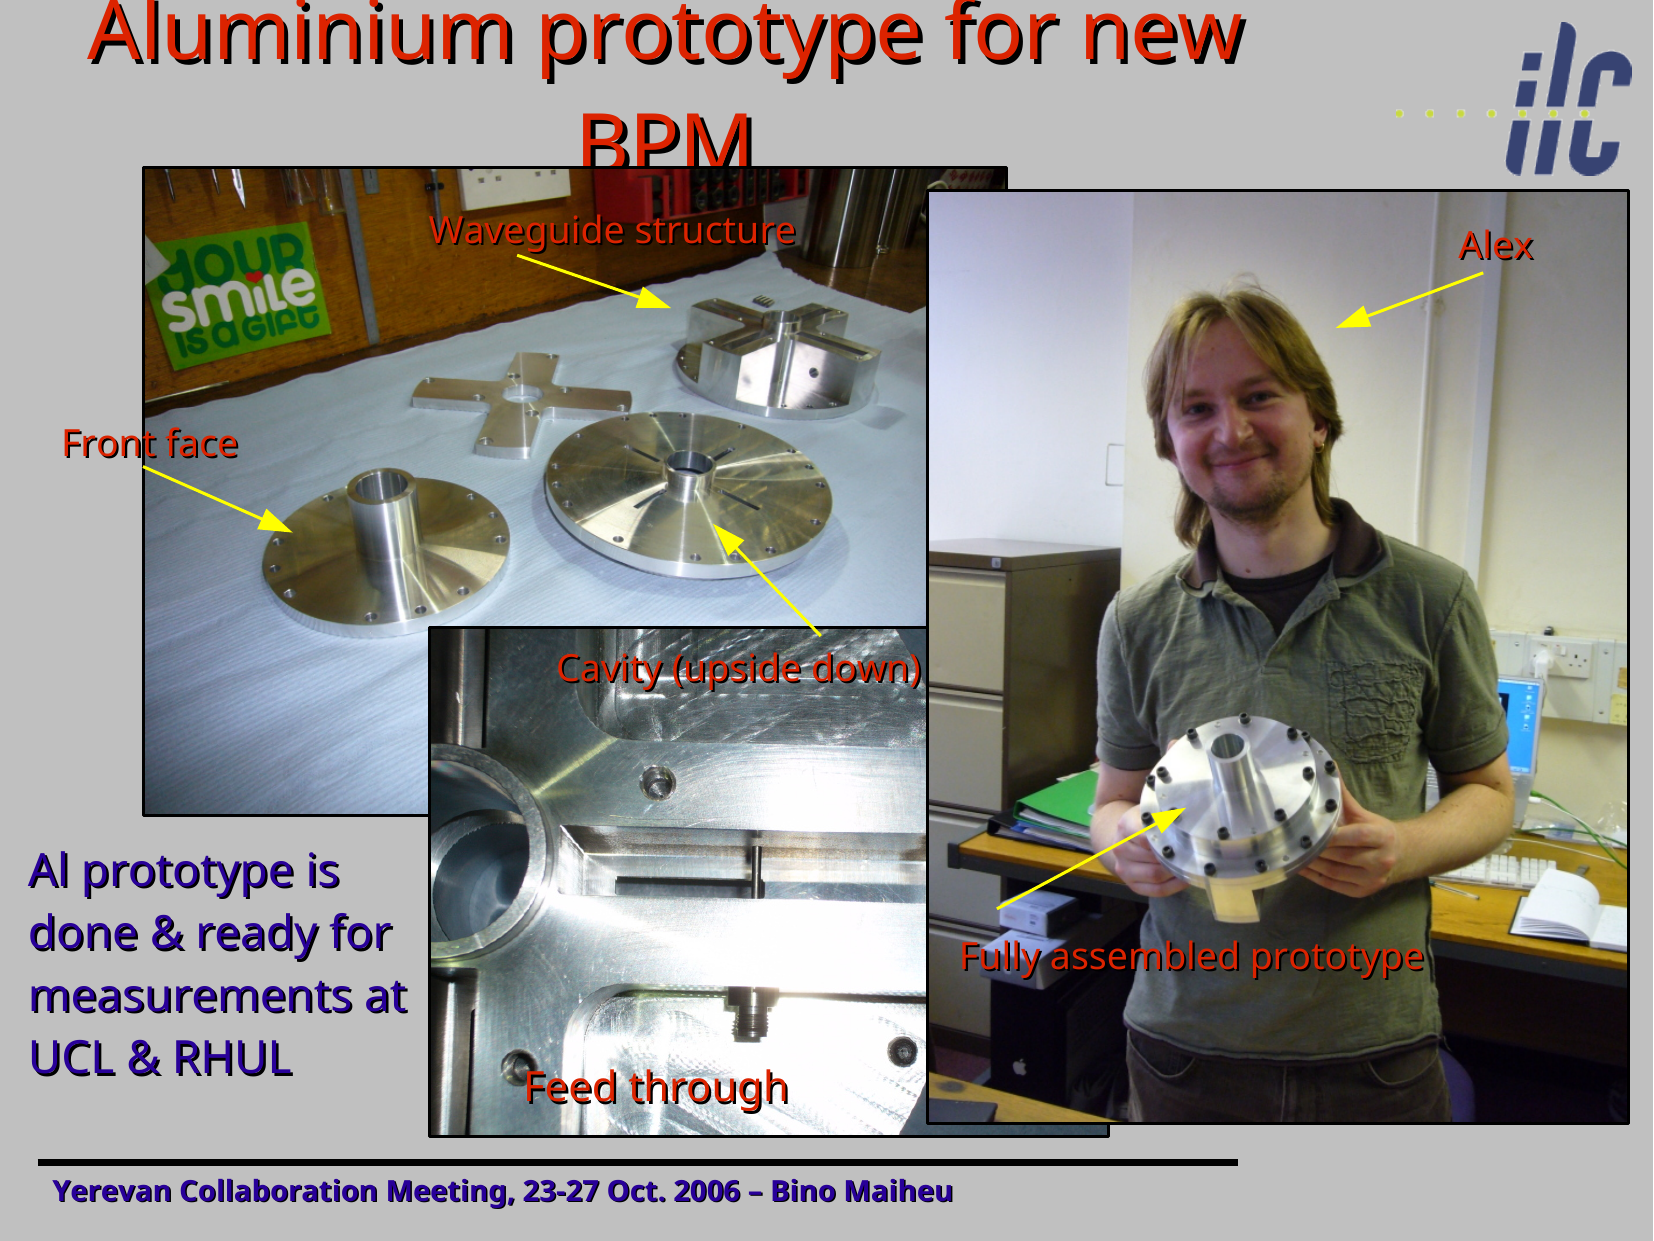

# Aluminium prototype for new BPM
Waveguide structure
Alex
Front face
Cavity (upside down)
Al prototype is done & ready for measurements at UCL & RHUL
Fully assembled prototype
Feed through
Yerevan Collaboration Meeting, 23-27 Oct. 2006 – Bino Maiheu